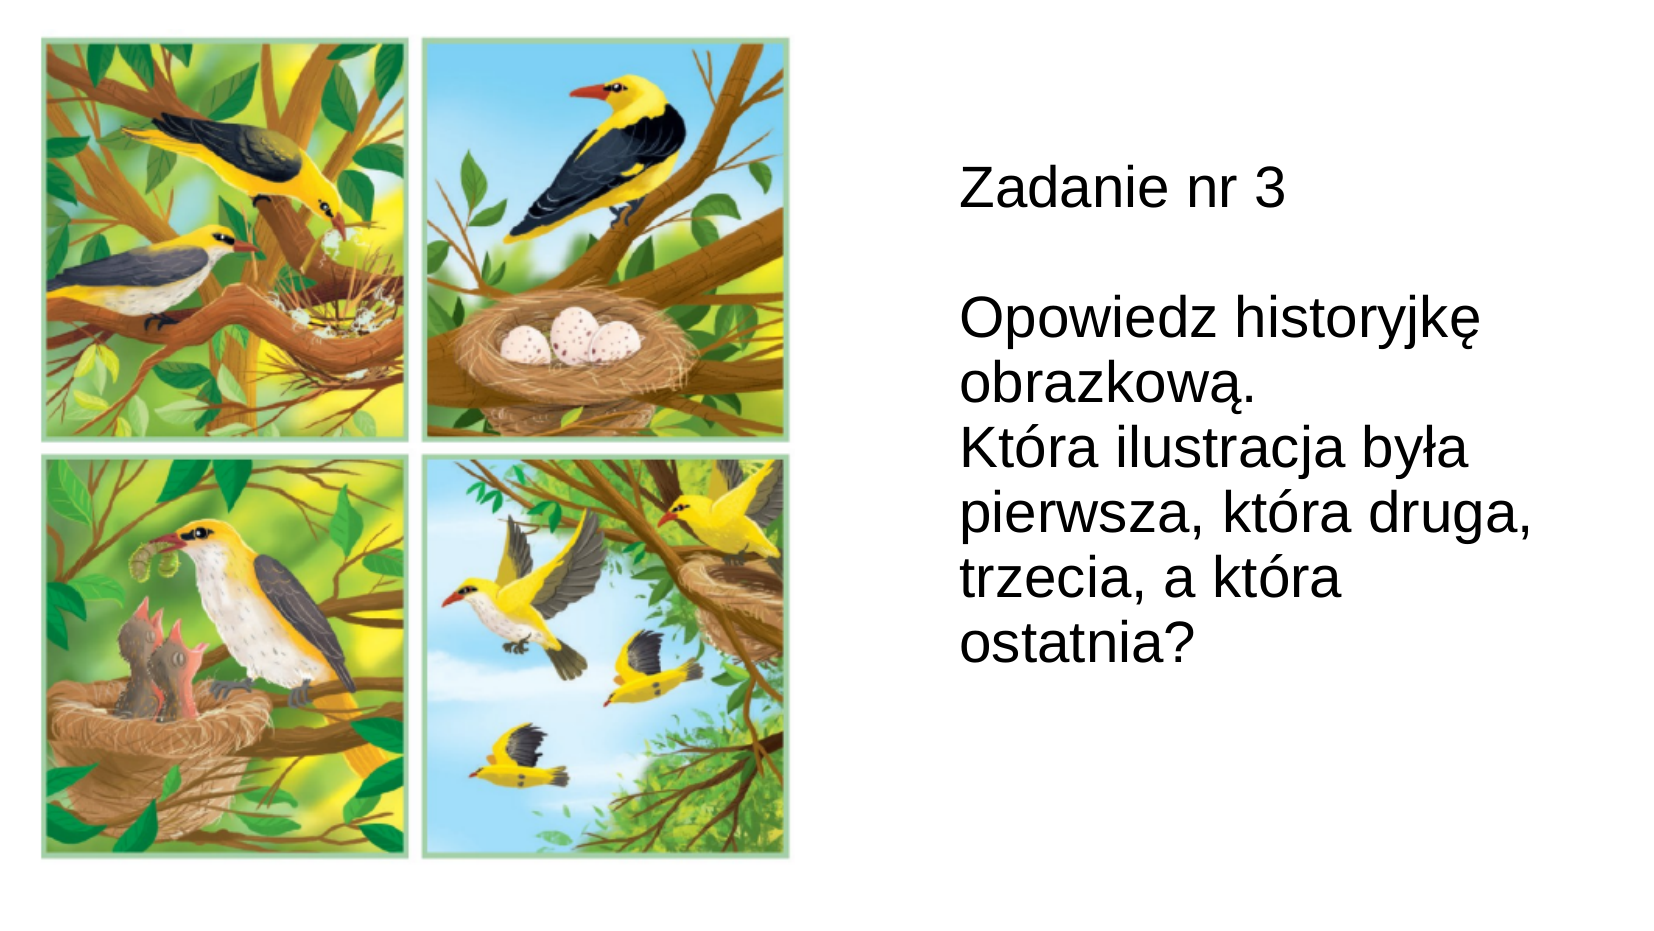

Zadanie nr 3
Opowiedz historyjkę obrazkową.
Która ilustracja była pierwsza, która druga, trzecia, a która ostatnia?